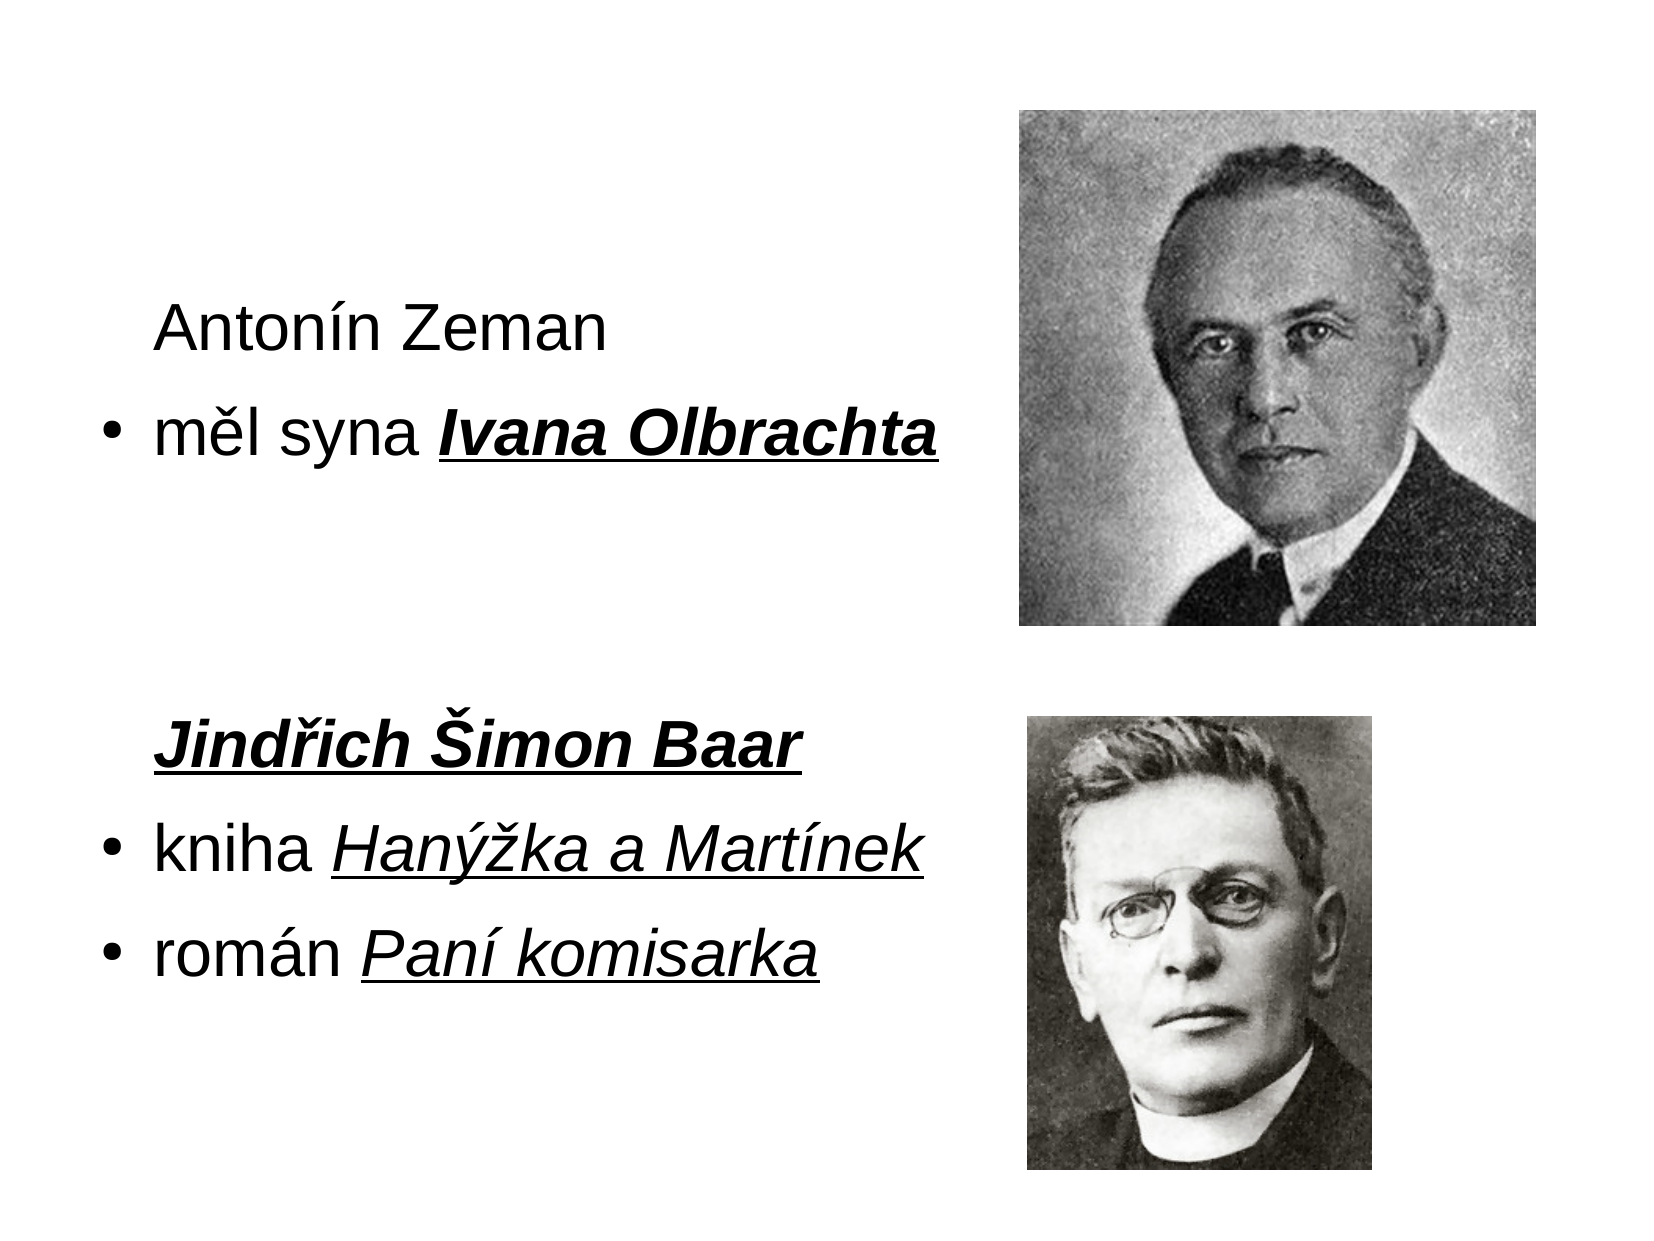

#
Antonín Zeman
měl syna Ivana Olbrachta
Jindřich Šimon Baar
kniha Hanýžka a Martínek
román Paní komisarka